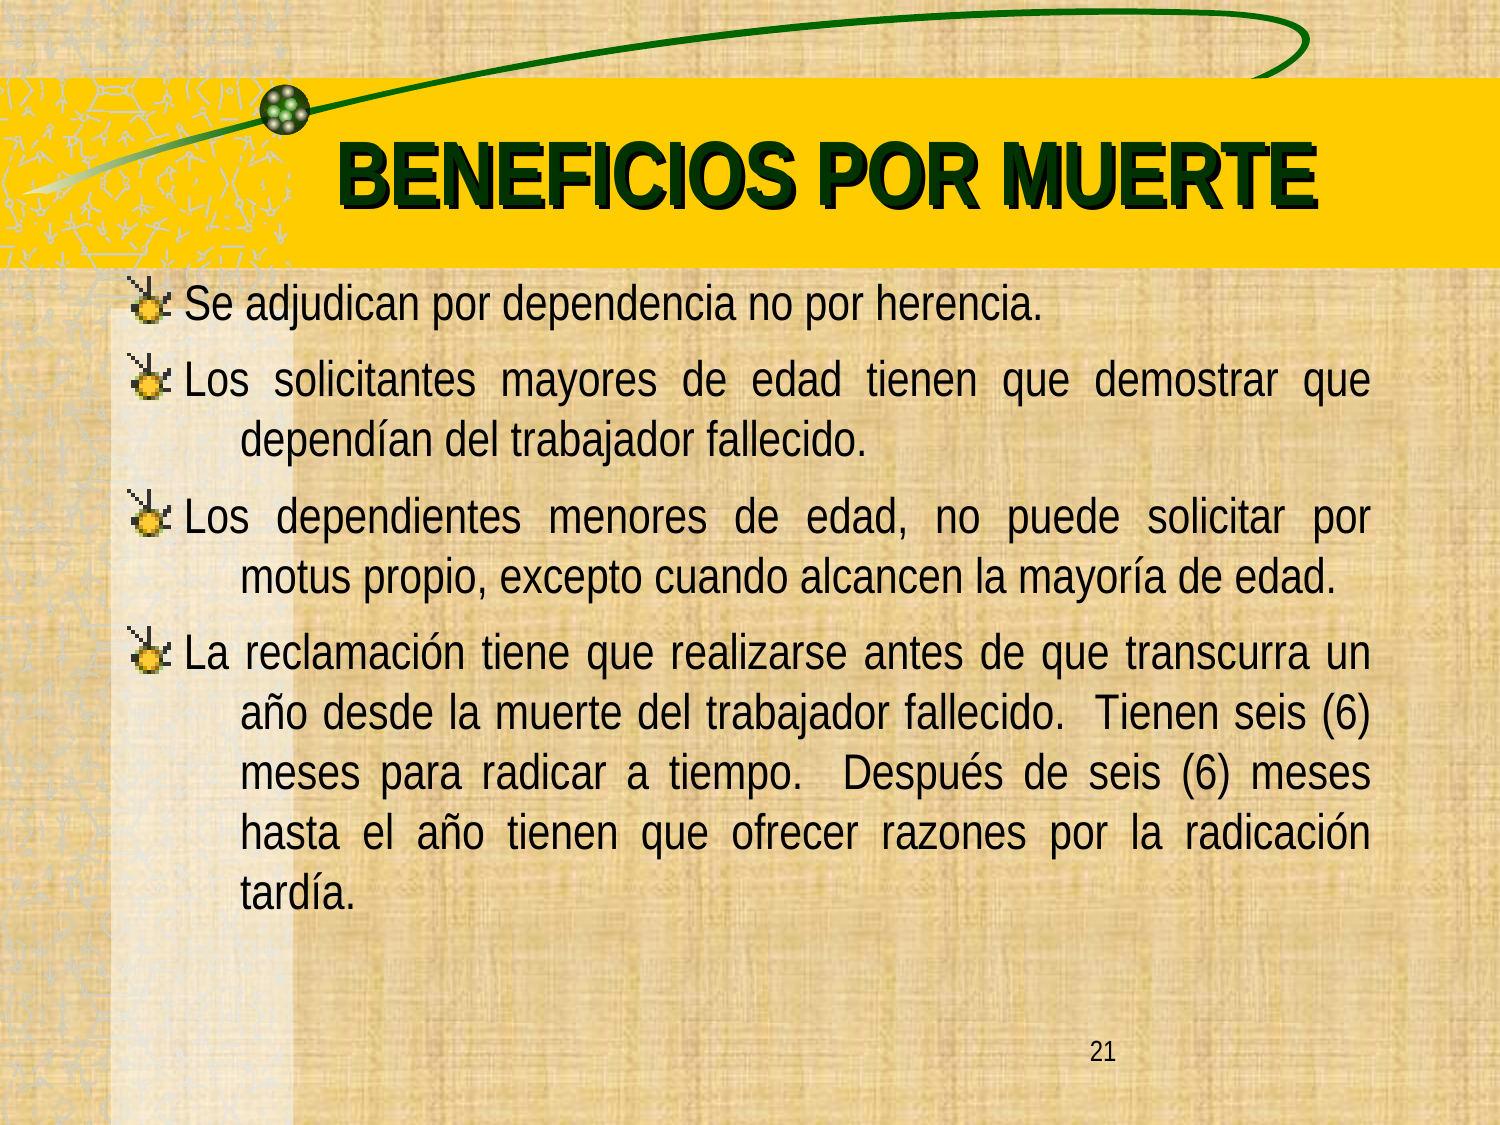

# BENEFICIOS POR MUERTE
Se adjudican por dependencia no por herencia.
Los solicitantes mayores de edad tienen que demostrar que dependían del trabajador fallecido.
Los dependientes menores de edad, no puede solicitar por motus propio, excepto cuando alcancen la mayoría de edad.
La reclamación tiene que realizarse antes de que transcurra un año desde la muerte del trabajador fallecido. Tienen seis (6) meses para radicar a tiempo. Después de seis (6) meses hasta el año tienen que ofrecer razones por la radicación tardía.